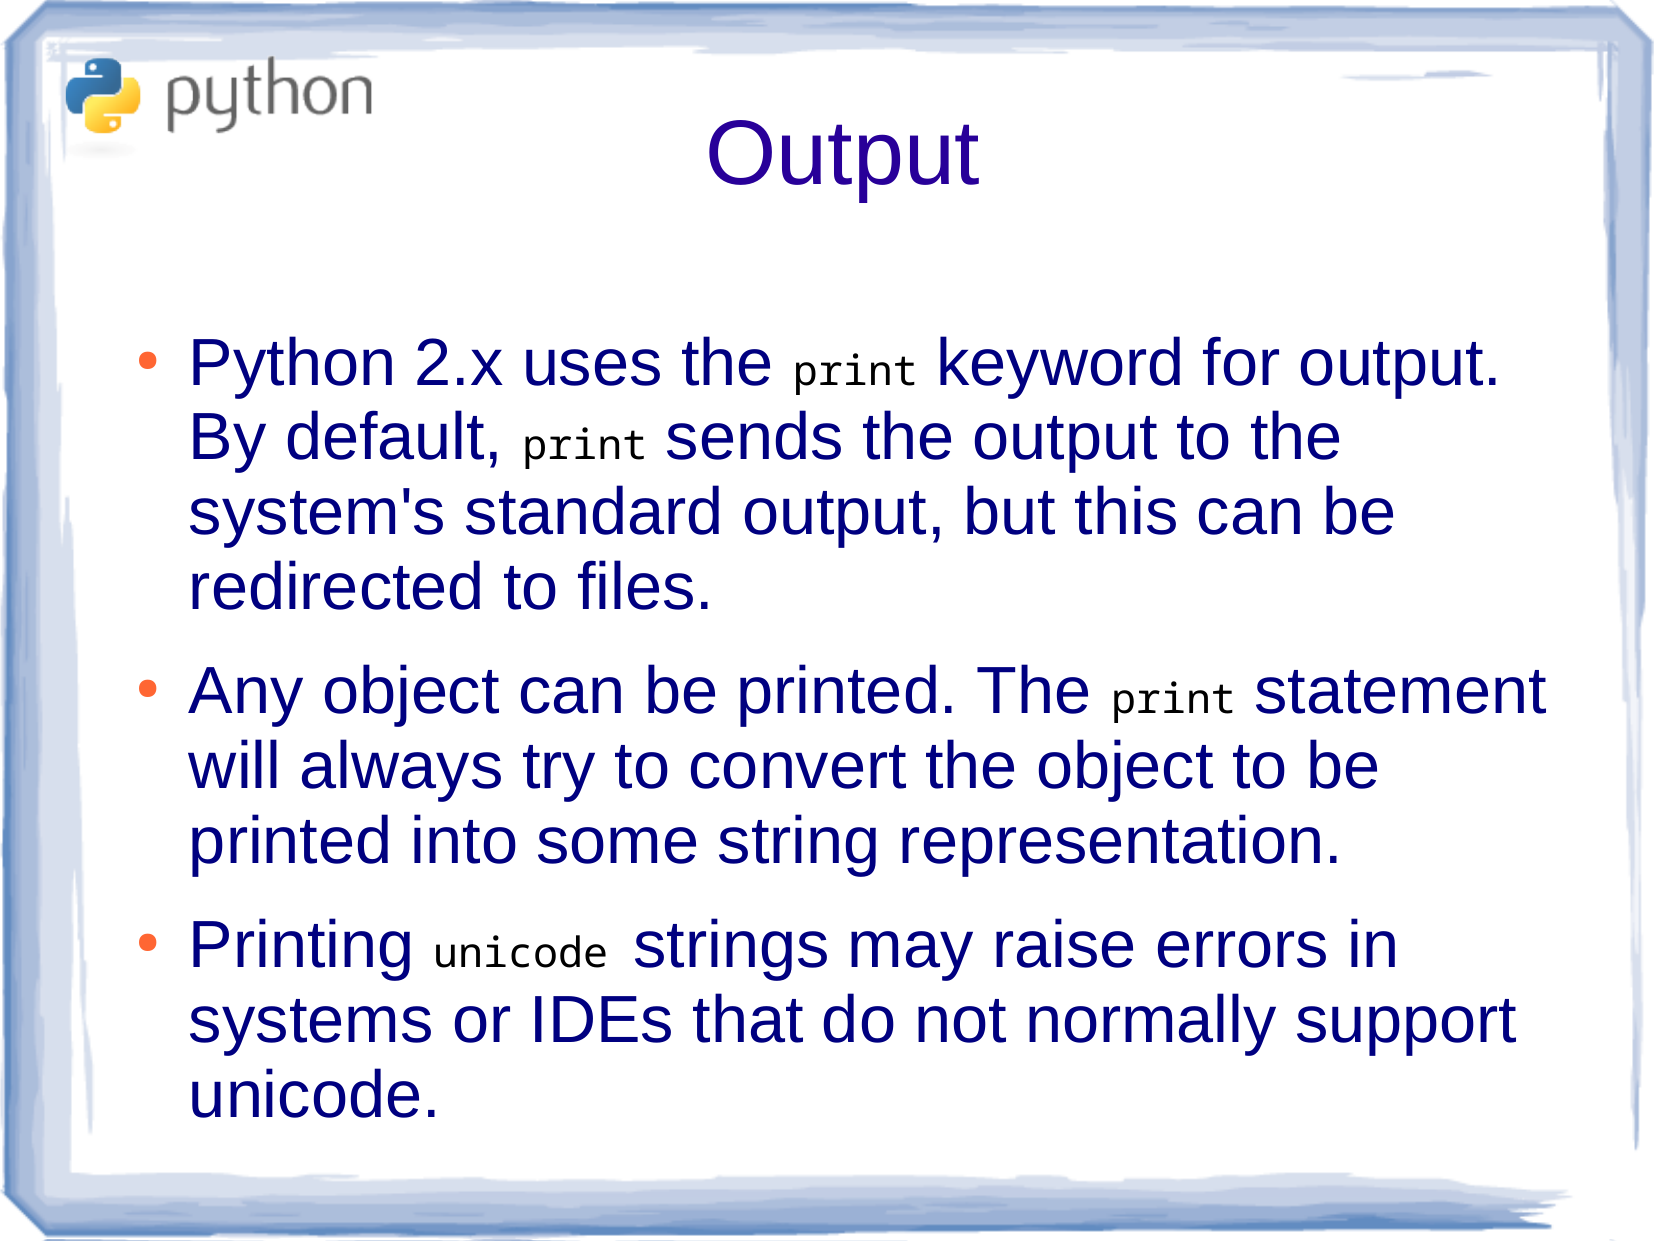

# Output
Python 2.x uses the print keyword for output. By default, print sends the output to the system's standard output, but this can be redirected to files.
Any object can be printed. The print statement will always try to convert the object to be printed into some string representation.
Printing unicode strings may raise errors in systems or IDEs that do not normally support unicode.